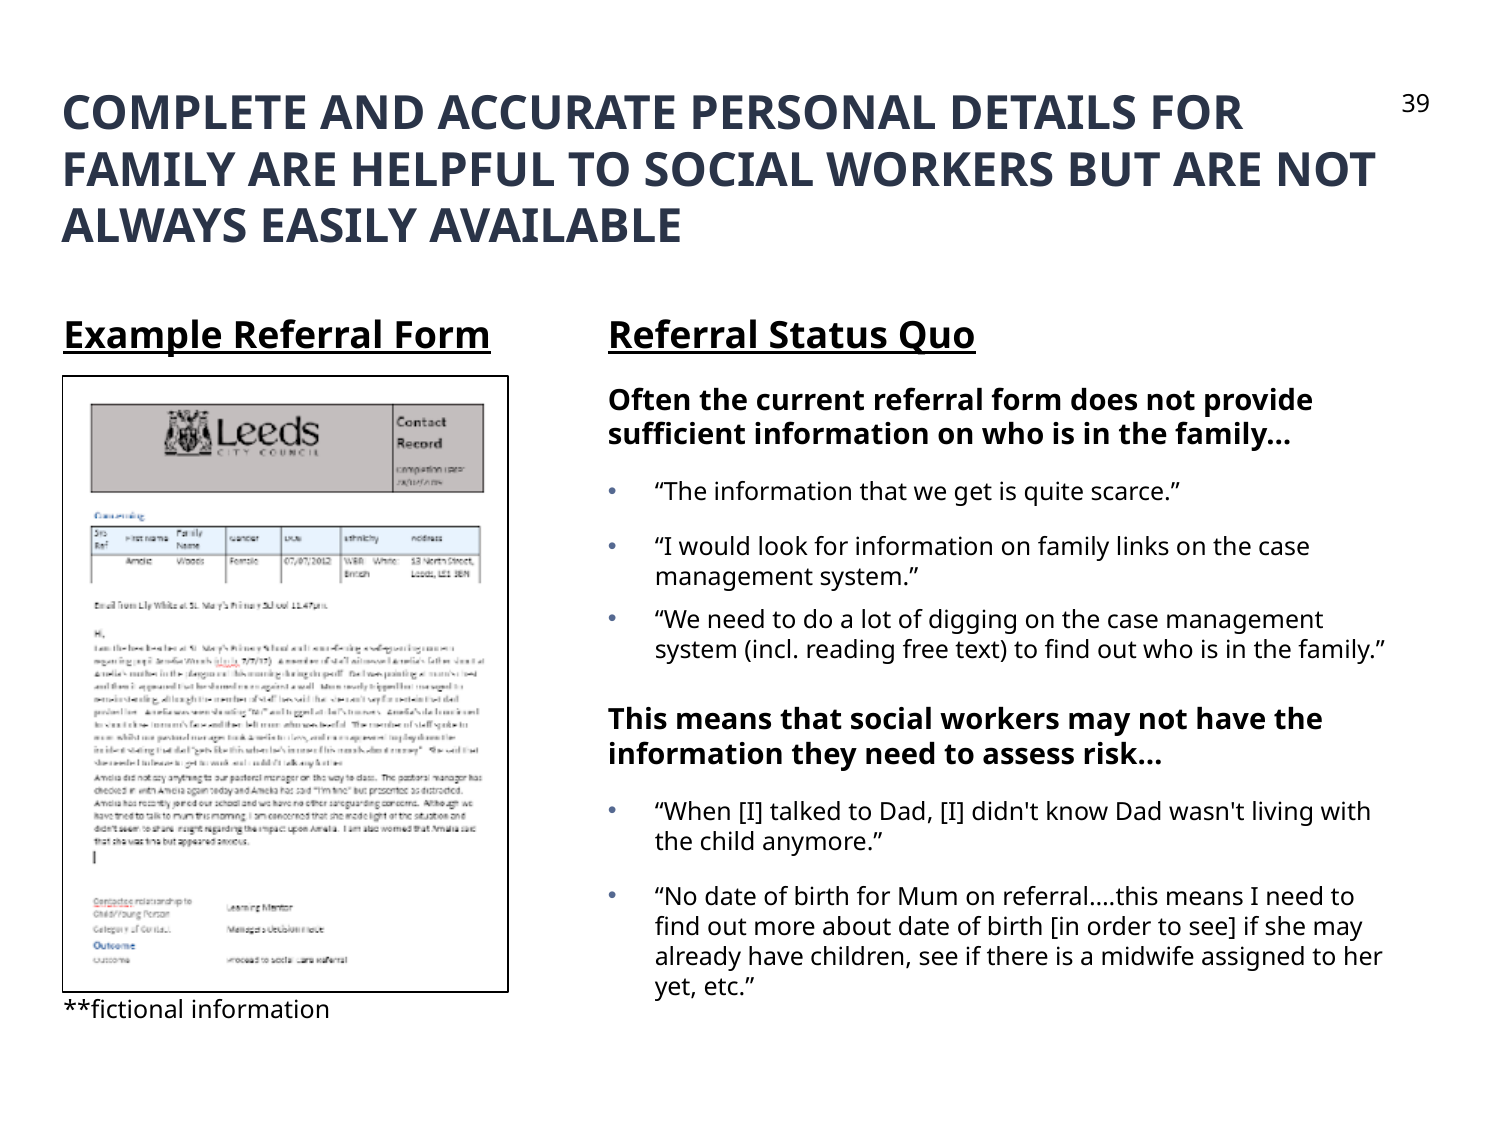

COMPLETE AND ACCURATE PERSONAL DETAILS FOR FAMILY ARE HELPFUL TO SOCIAL WORKERS BUT ARE NOT ALWAYS EASILY AVAILABLE
Example Referral Form
# Referral Status Quo
Often the current referral form does not provide sufficient information on who is in the family…
“The information that we get is quite scarce.”
“I would look for information on family links on the case management system.”
“We need to do a lot of digging on the case management system (incl. reading free text) to find out who is in the family.”
This means that social workers may not have the information they need to assess risk…
“When [I] talked to Dad, [I] didn't know Dad wasn't living with the child anymore.”
“No date of birth for Mum on referral….this means I need to find out more about date of birth [in order to see] if she may already have children, see if there is a midwife assigned to her yet, etc.”
**fictional information